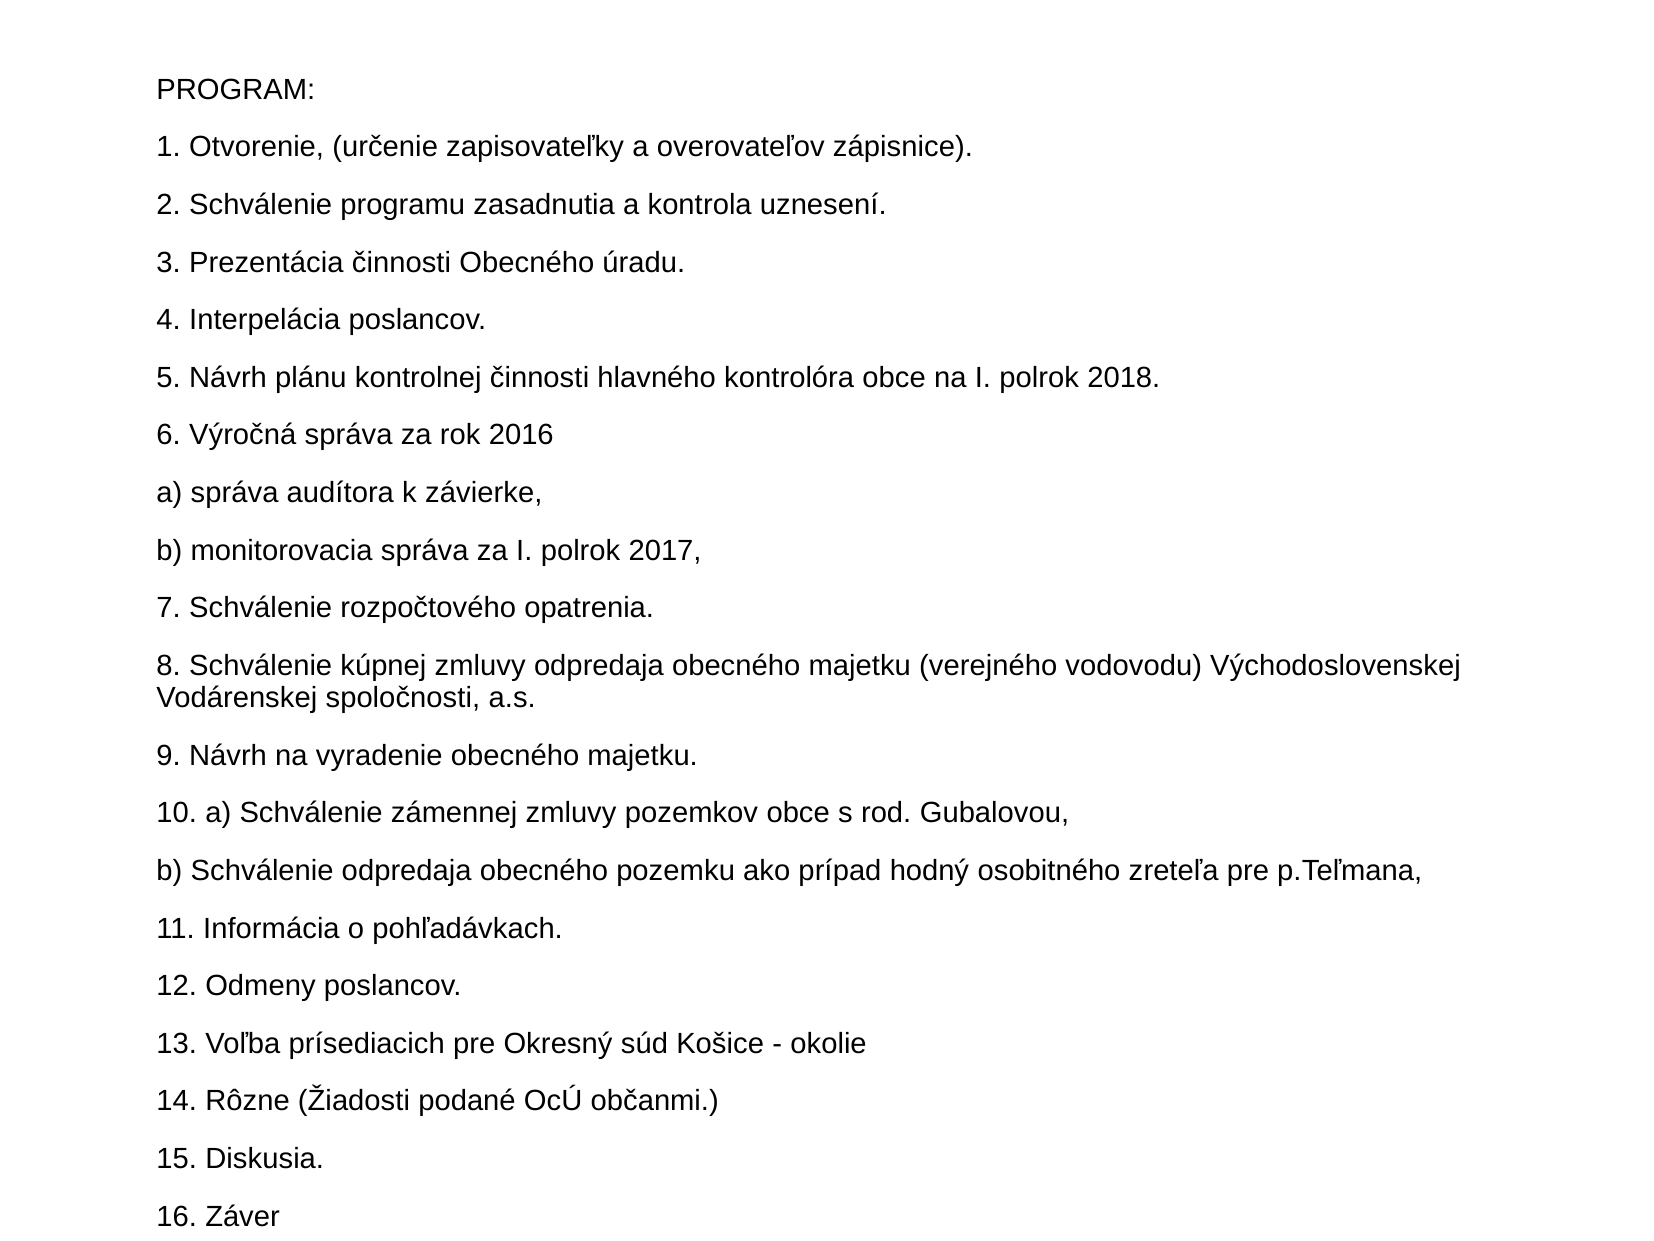

PROGRAM:
1. Otvorenie, (určenie zapisovateľky a overovateľov zápisnice).
2. Schválenie programu zasadnutia a kontrola uznesení.
3. Prezentácia činnosti Obecného úradu.
4. Interpelácia poslancov.
5. Návrh plánu kontrolnej činnosti hlavného kontrolóra obce na I. polrok 2018.
6. Výročná správa za rok 2016
a) správa audítora k závierke,
b) monitorovacia správa za I. polrok 2017,
7. Schválenie rozpočtového opatrenia.
8. Schválenie kúpnej zmluvy odpredaja obecného majetku (verejného vodovodu) Východoslovenskej Vodárenskej spoločnosti, a.s.
9. Návrh na vyradenie obecného majetku.
10. a) Schválenie zámennej zmluvy pozemkov obce s rod. Gubalovou,
b) Schválenie odpredaja obecného pozemku ako prípad hodný osobitného zreteľa pre p.Teľmana,
11. Informácia o pohľadávkach.
12. Odmeny poslancov.
13. Voľba prísediacich pre Okresný súd Košice - okolie
14. Rôzne (Žiadosti podané OcÚ občanmi.)
15. Diskusia.
16. Záver